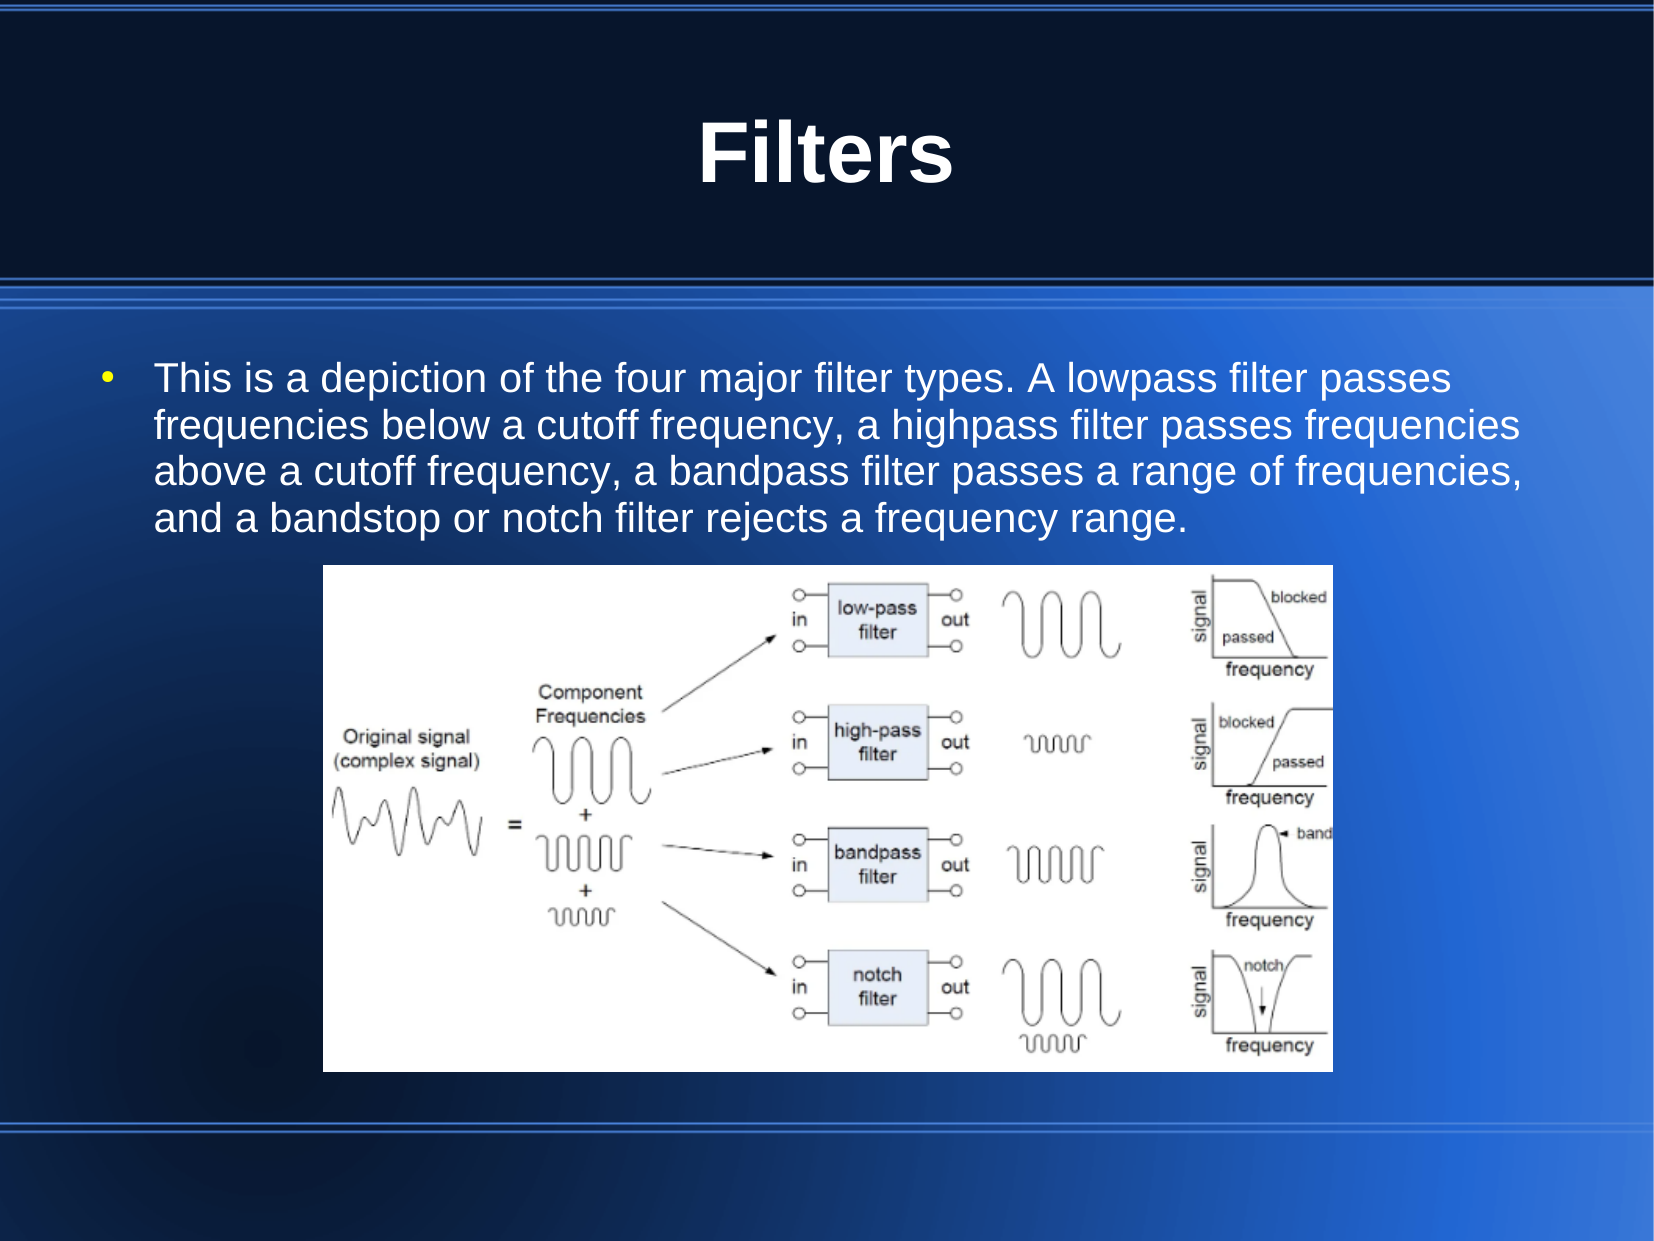

# Filters
This is a depiction of the four major filter types. A lowpass filter passes frequencies below a cutoff frequency, a highpass filter passes frequencies above a cutoff frequency, a bandpass filter passes a range of frequencies, and a bandstop or notch filter rejects a frequency range.